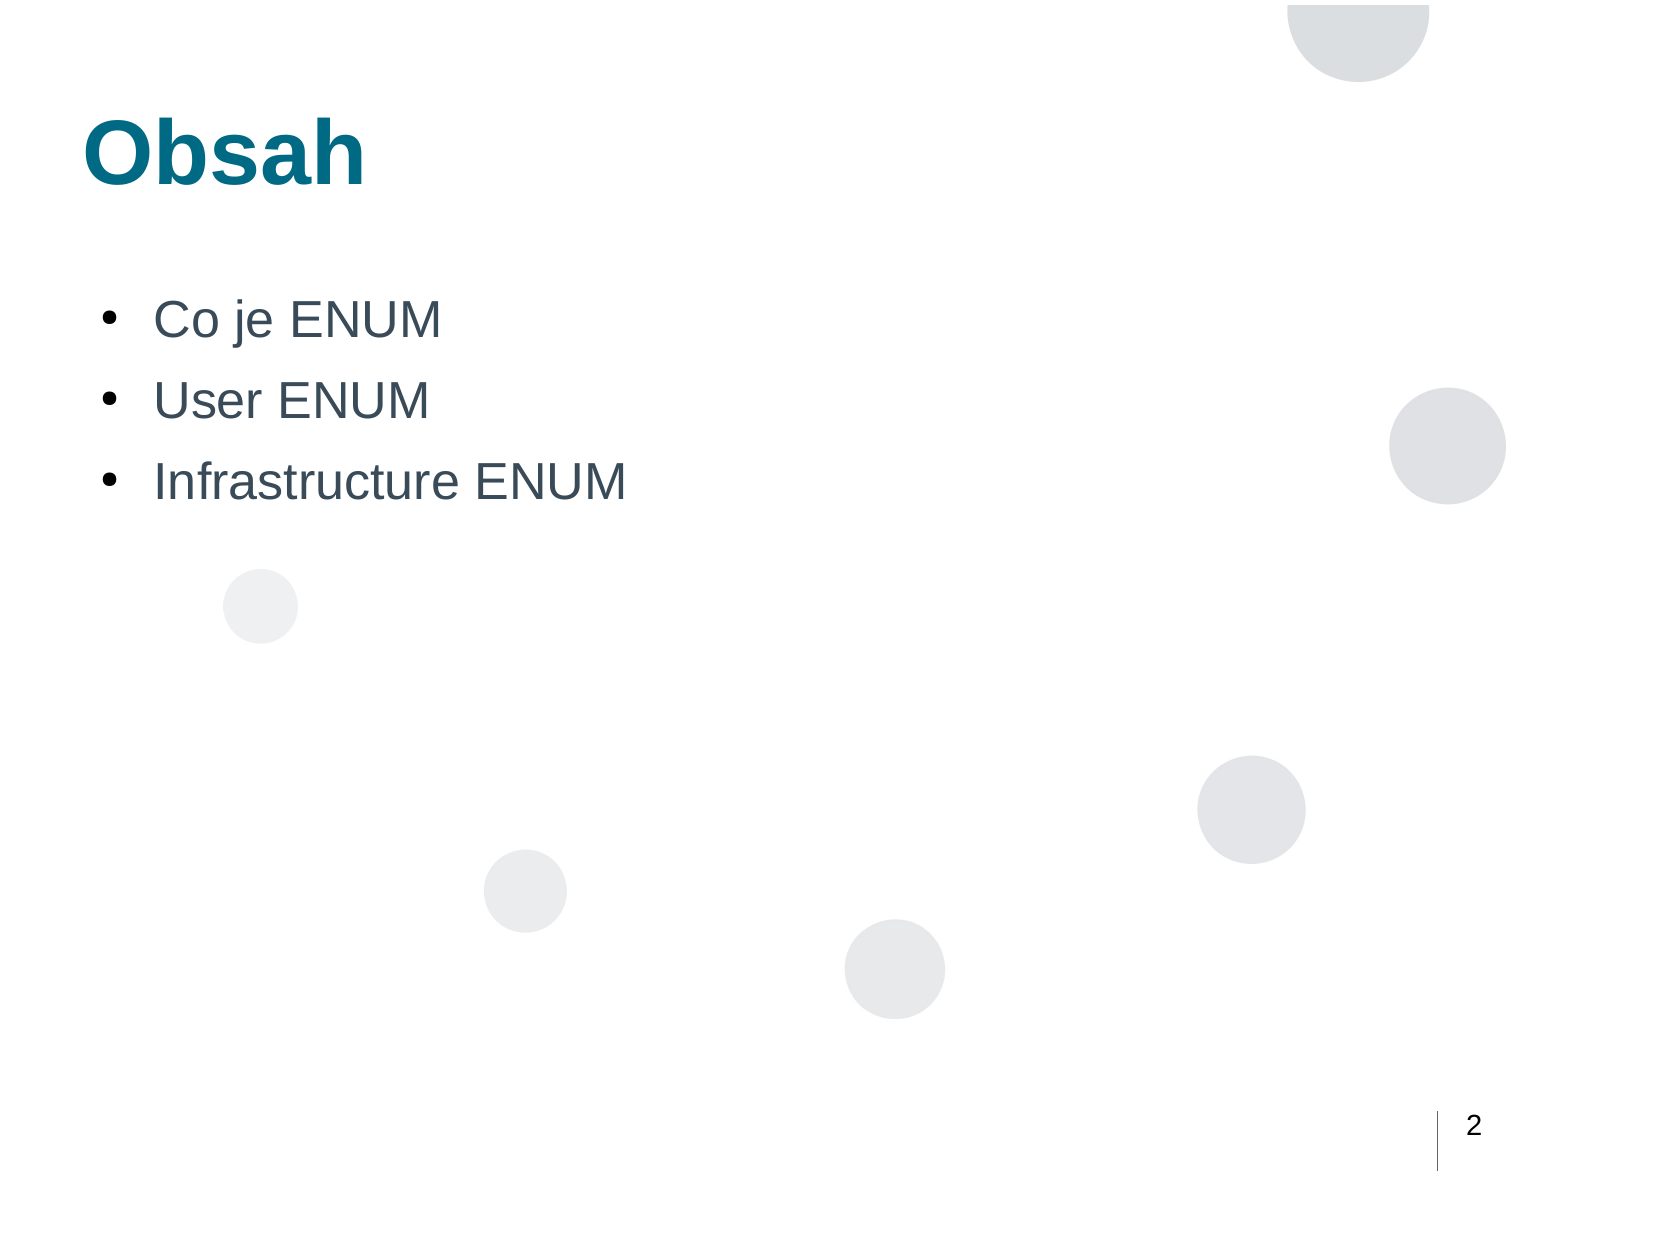

# Obsah
Co je ENUM
User ENUM
Infrastructure ENUM